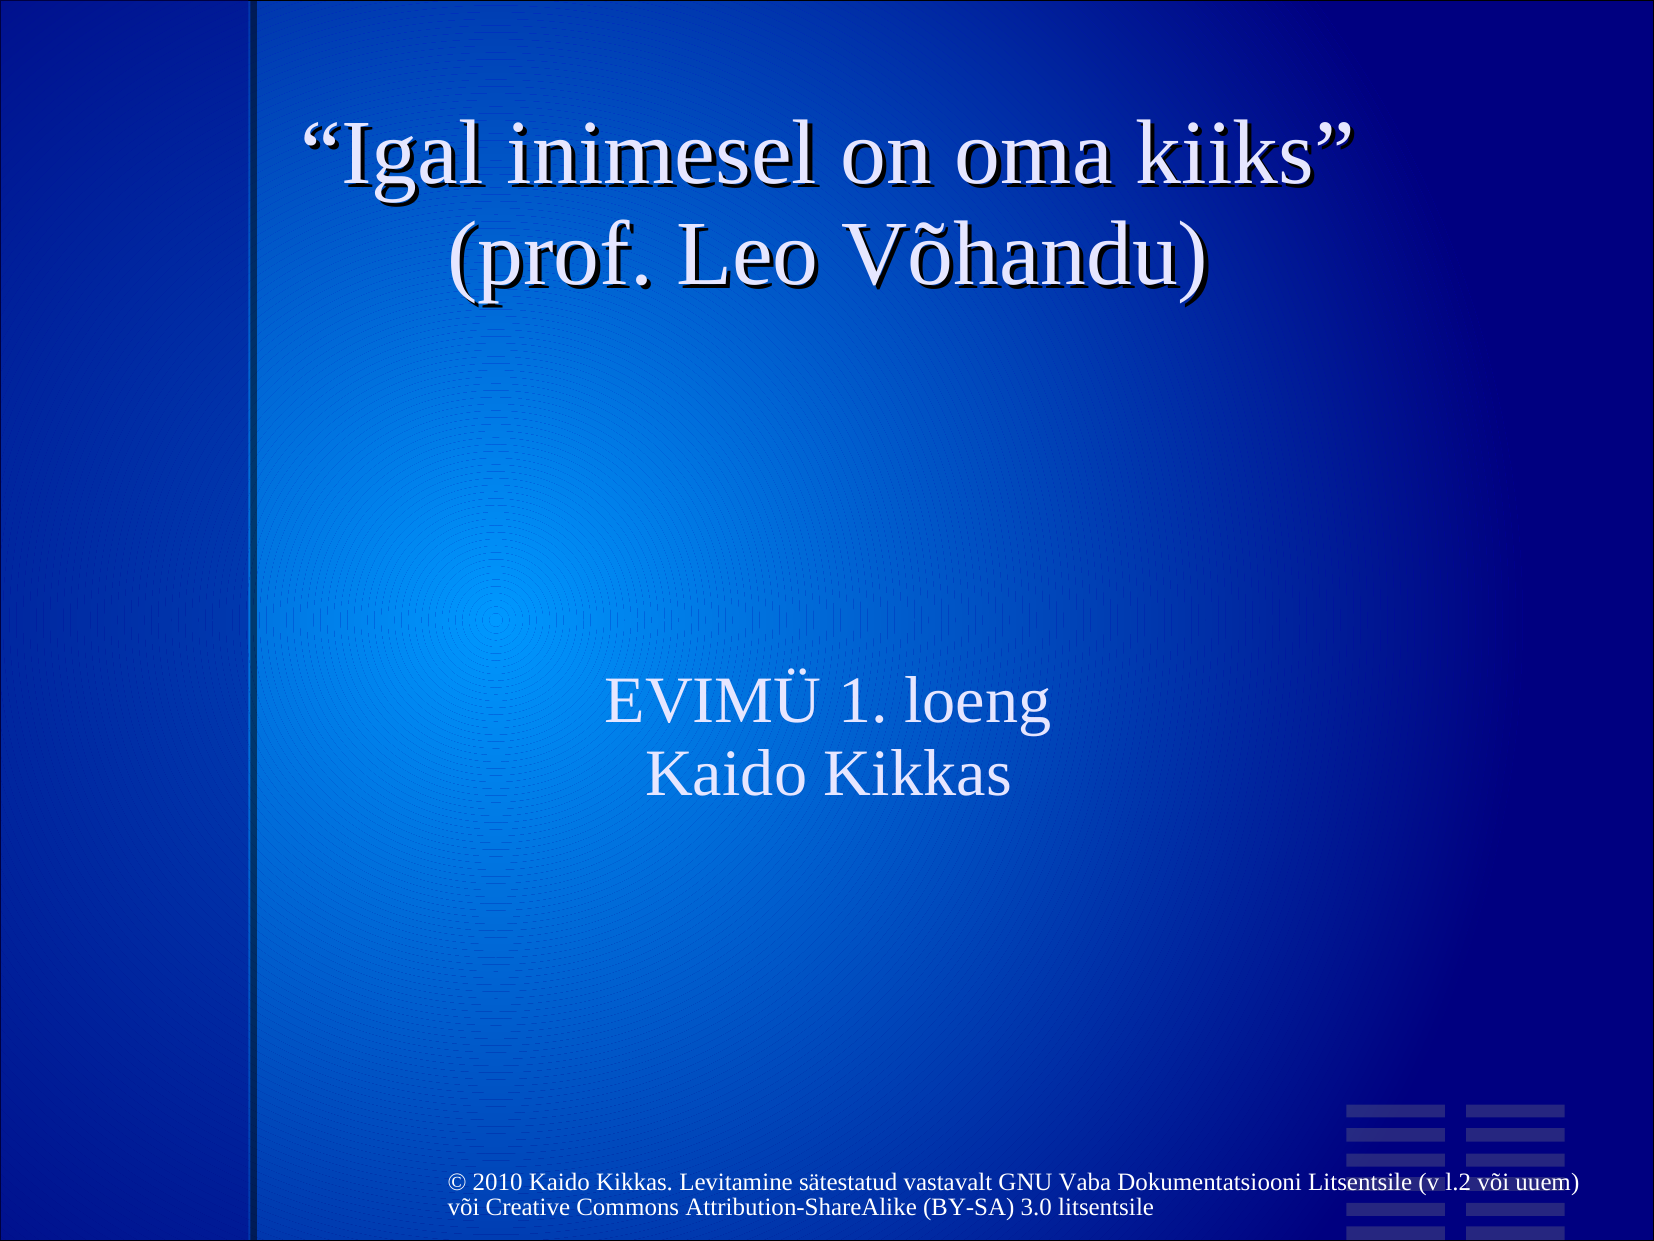

# “Igal inimesel on oma kiiks” (prof. Leo Võhandu)
EVIMÜ 1. loeng
Kaido Kikkas
© 2010 Kaido Kikkas. Levitamine sätestatud vastavalt GNU Vaba Dokumentatsiooni Litsentsile (v l.2 või uuem) või Creative Commons Attribution-ShareAlike (BY-SA) 3.0 litsentsile‏